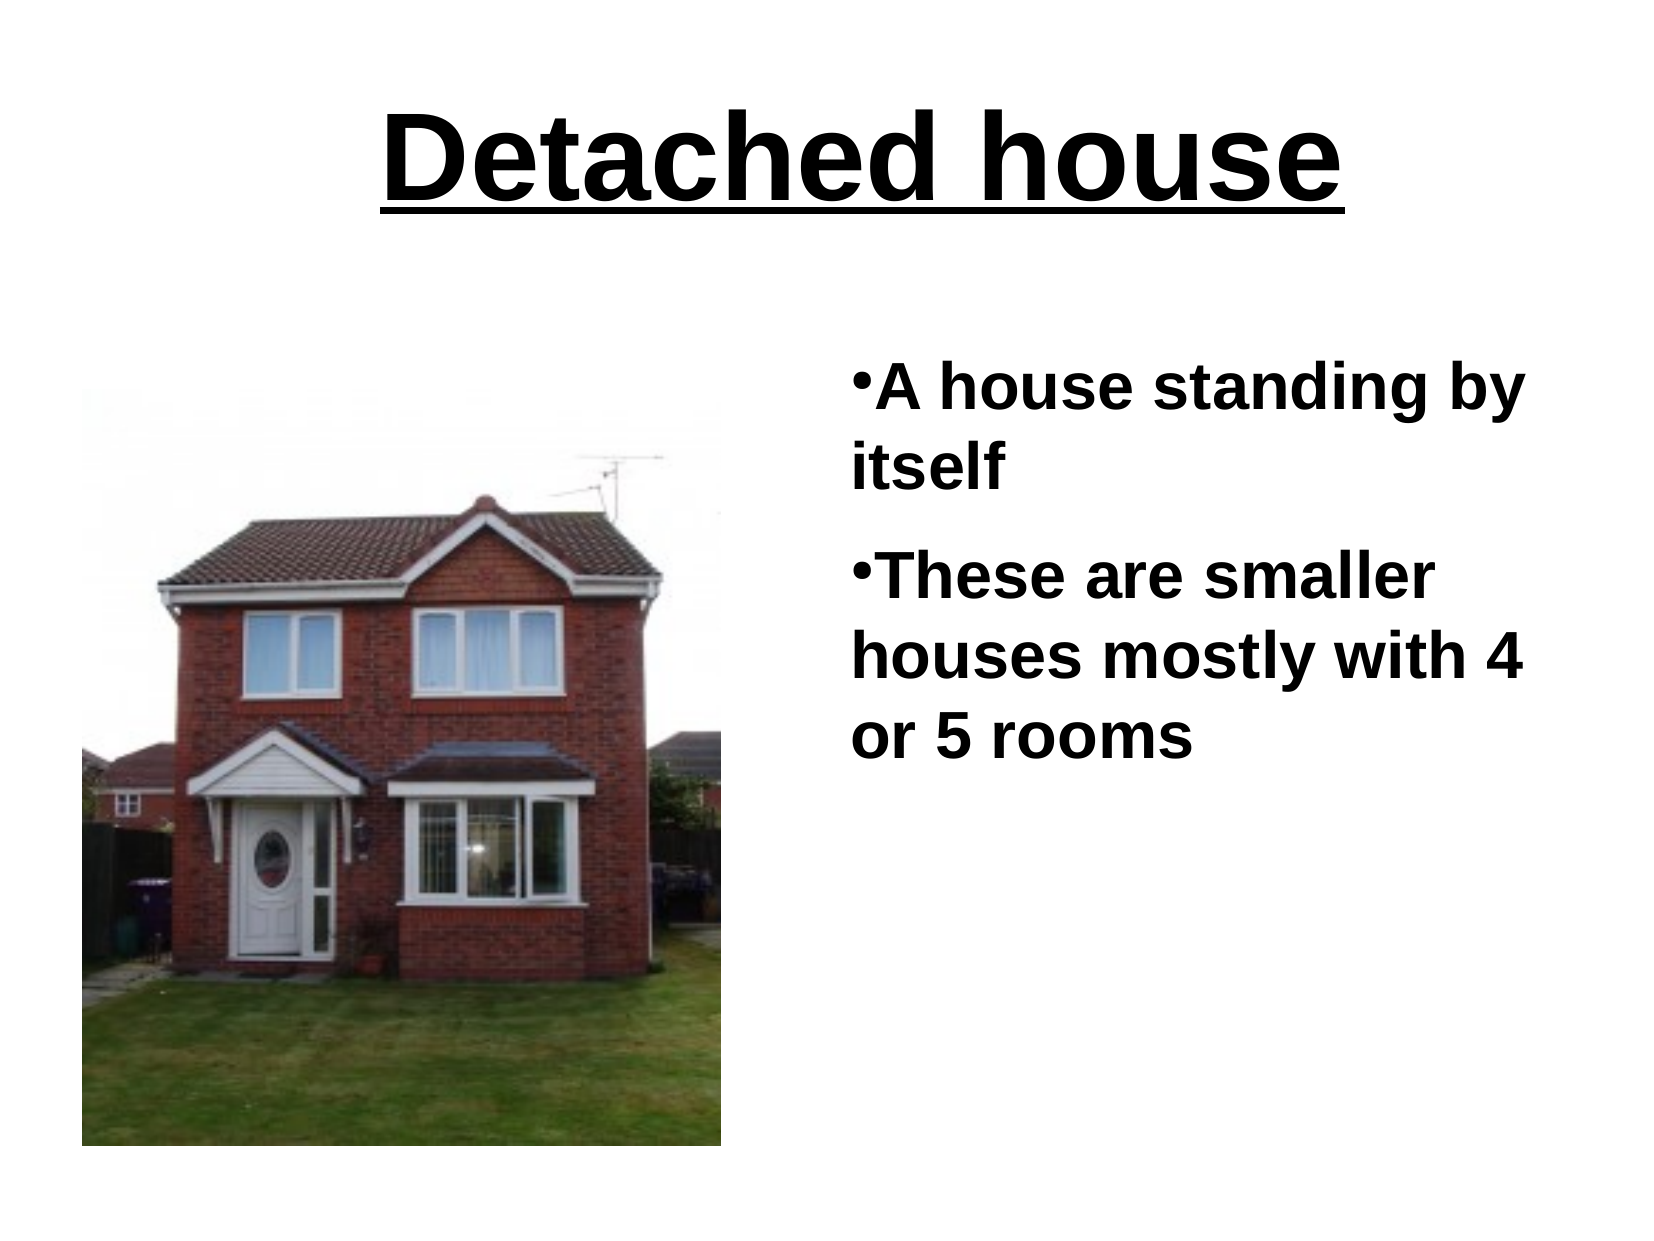

# Detached house
A house standing by itself
These are smaller houses mostly with 4 or 5 rooms